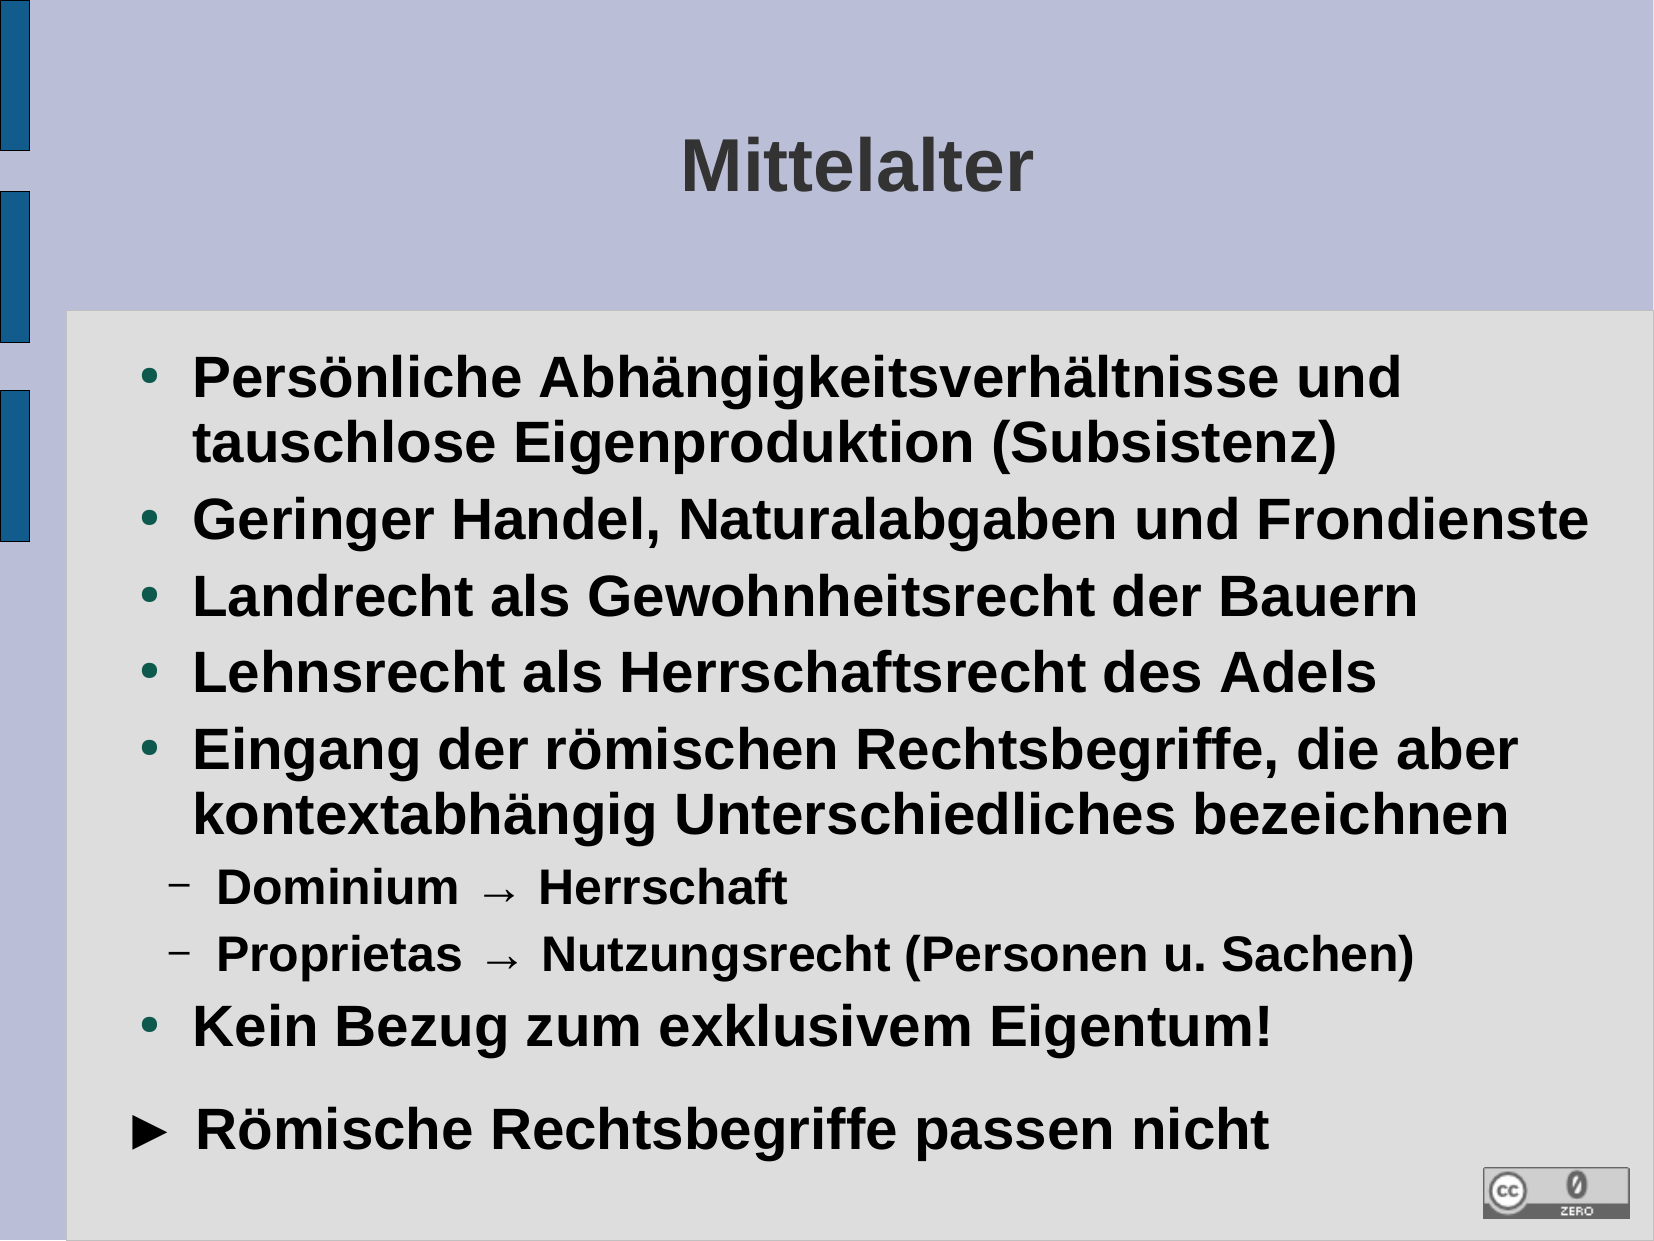

# Mittelalter
Persönliche Abhängigkeitsverhältnisse und tauschlose Eigenproduktion (Subsistenz)
Geringer Handel, Naturalabgaben und Frondienste
Landrecht als Gewohnheitsrecht der Bauern
Lehnsrecht als Herrschaftsrecht des Adels
Eingang der römischen Rechtsbegriffe, die aber kontextabhängig Unterschiedliches bezeichnen
Dominium → Herrschaft
Proprietas → Nutzungsrecht (Personen u. Sachen)
Kein Bezug zum exklusivem Eigentum!
► Römische Rechtsbegriffe passen nicht